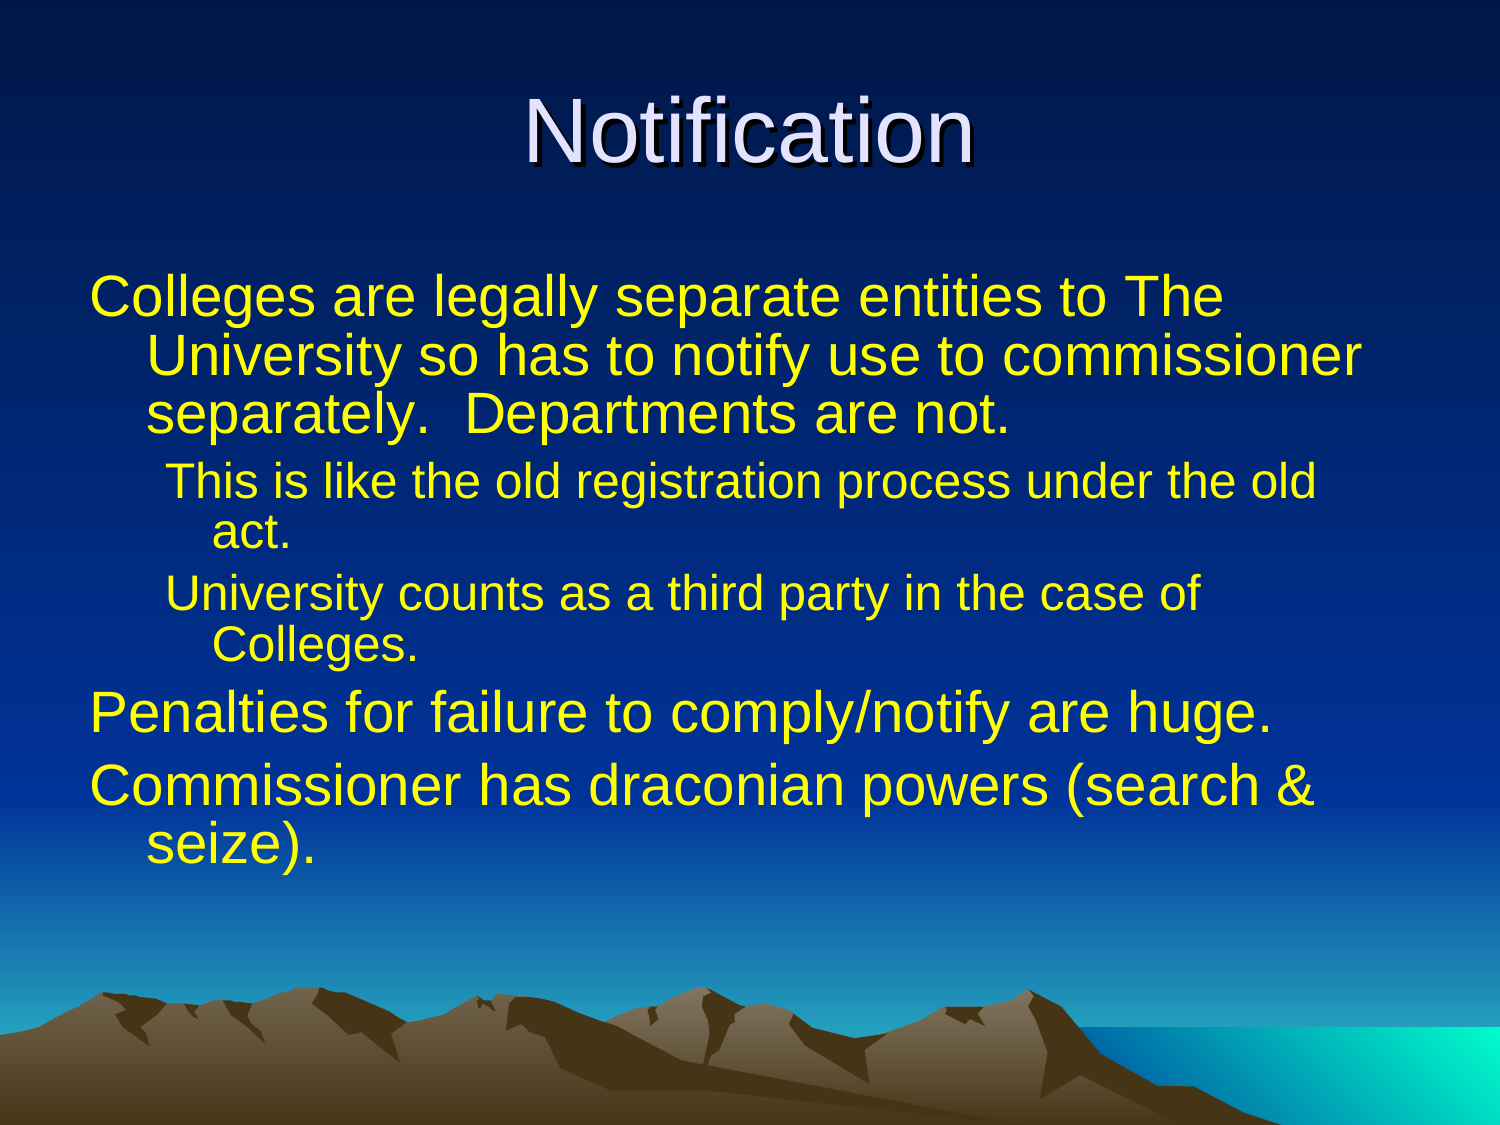

# Notification
Colleges are legally separate entities to The University so has to notify use to commissioner separately. Departments are not.
This is like the old registration process under the old act.
University counts as a third party in the case of Colleges.
Penalties for failure to comply/notify are huge.
Commissioner has draconian powers (search & seize).